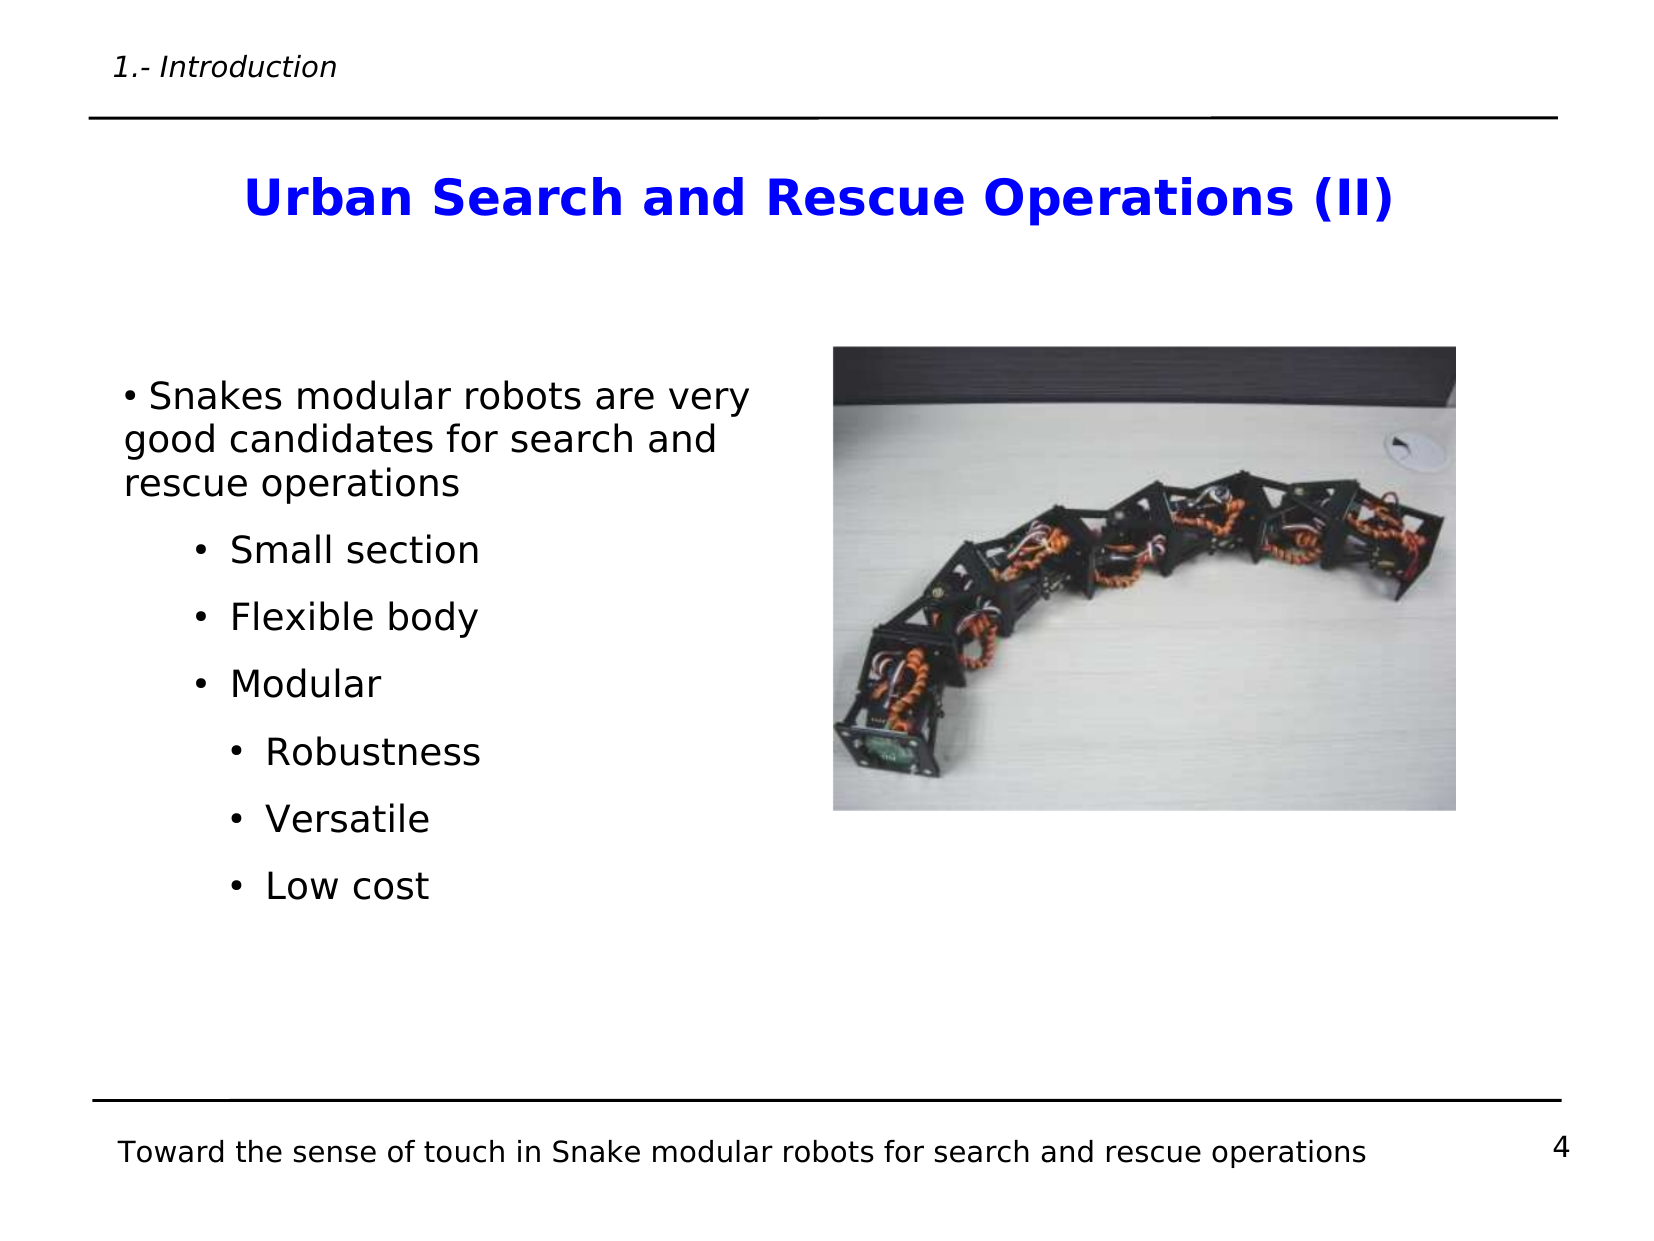

1.- Introduction
Urban Search and Rescue Operations (II)
 Snakes modular robots are very good candidates for search and rescue operations
Small section
Flexible body
Modular
Robustness
Versatile
Low cost
Toward the sense of touch in Snake modular robots for search and rescue operations
4